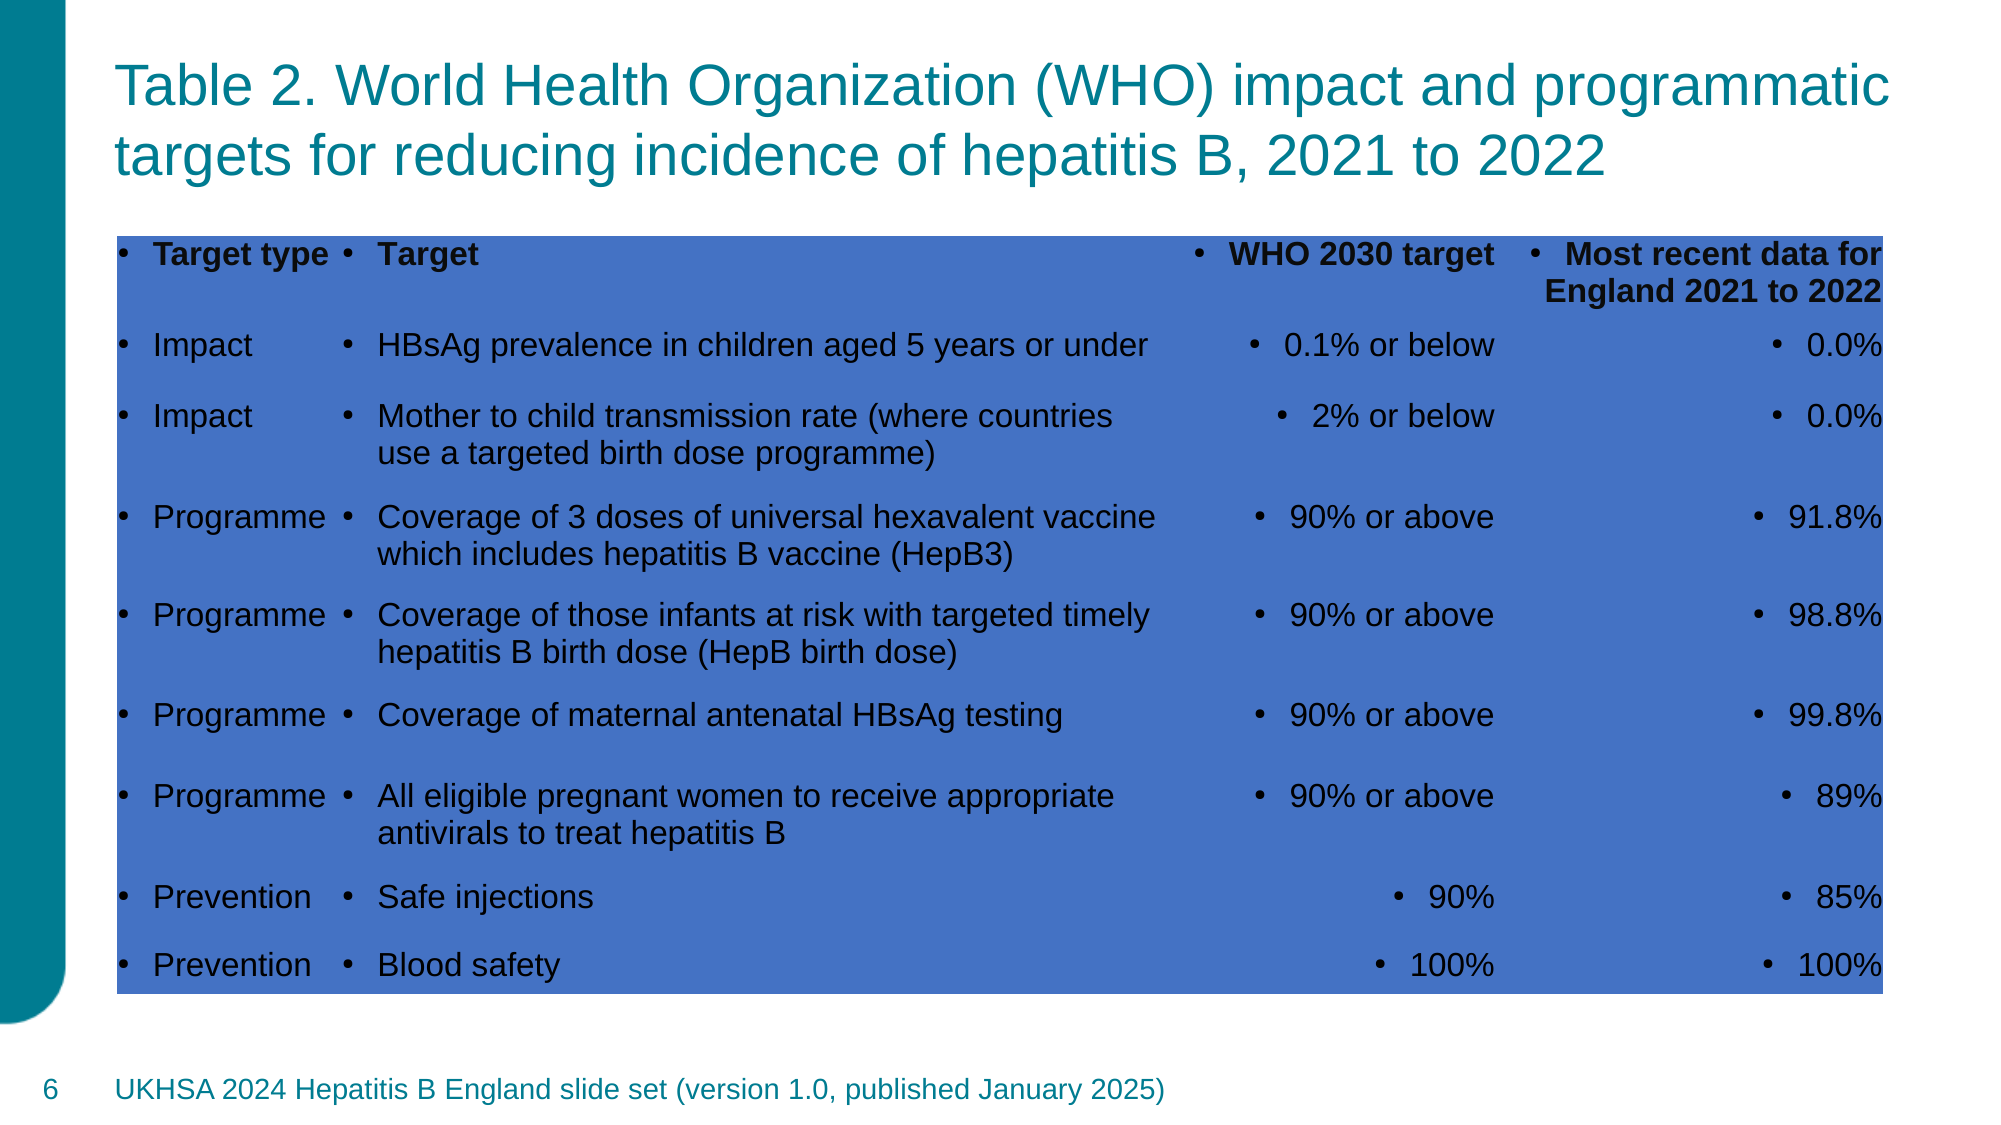

# Table 2. World Health Organization (WHO) impact and programmatic targets for reducing incidence of hepatitis B, 2021 to 2022
| Target type | Target | WHO 2030 target | Most recent data for England 2021 to 2022 |
| --- | --- | --- | --- |
| Impact | HBsAg prevalence in children aged 5 years or under | 0.1% or below | 0.0% |
| Impact | Mother to child transmission rate (where countries use a targeted birth dose programme) | 2% or below | 0.0% |
| Programme | Coverage of 3 doses of universal hexavalent vaccine which includes hepatitis B vaccine (HepB3) | 90% or above | 91.8% |
| Programme | Coverage of those infants at risk with targeted timely hepatitis B birth dose (HepB birth dose) | 90% or above | 98.8% |
| Programme | Coverage of maternal antenatal HBsAg testing | 90% or above | 99.8% |
| Programme | All eligible pregnant women to receive appropriate antivirals to treat hepatitis B | 90% or above | 89% |
| Prevention | Safe injections | 90% | 85% |
| Prevention | Blood safety | 100% | 100% |
4
UKHSA 2024 Hepatitis B England slide set (version 1.0, published January 2025)